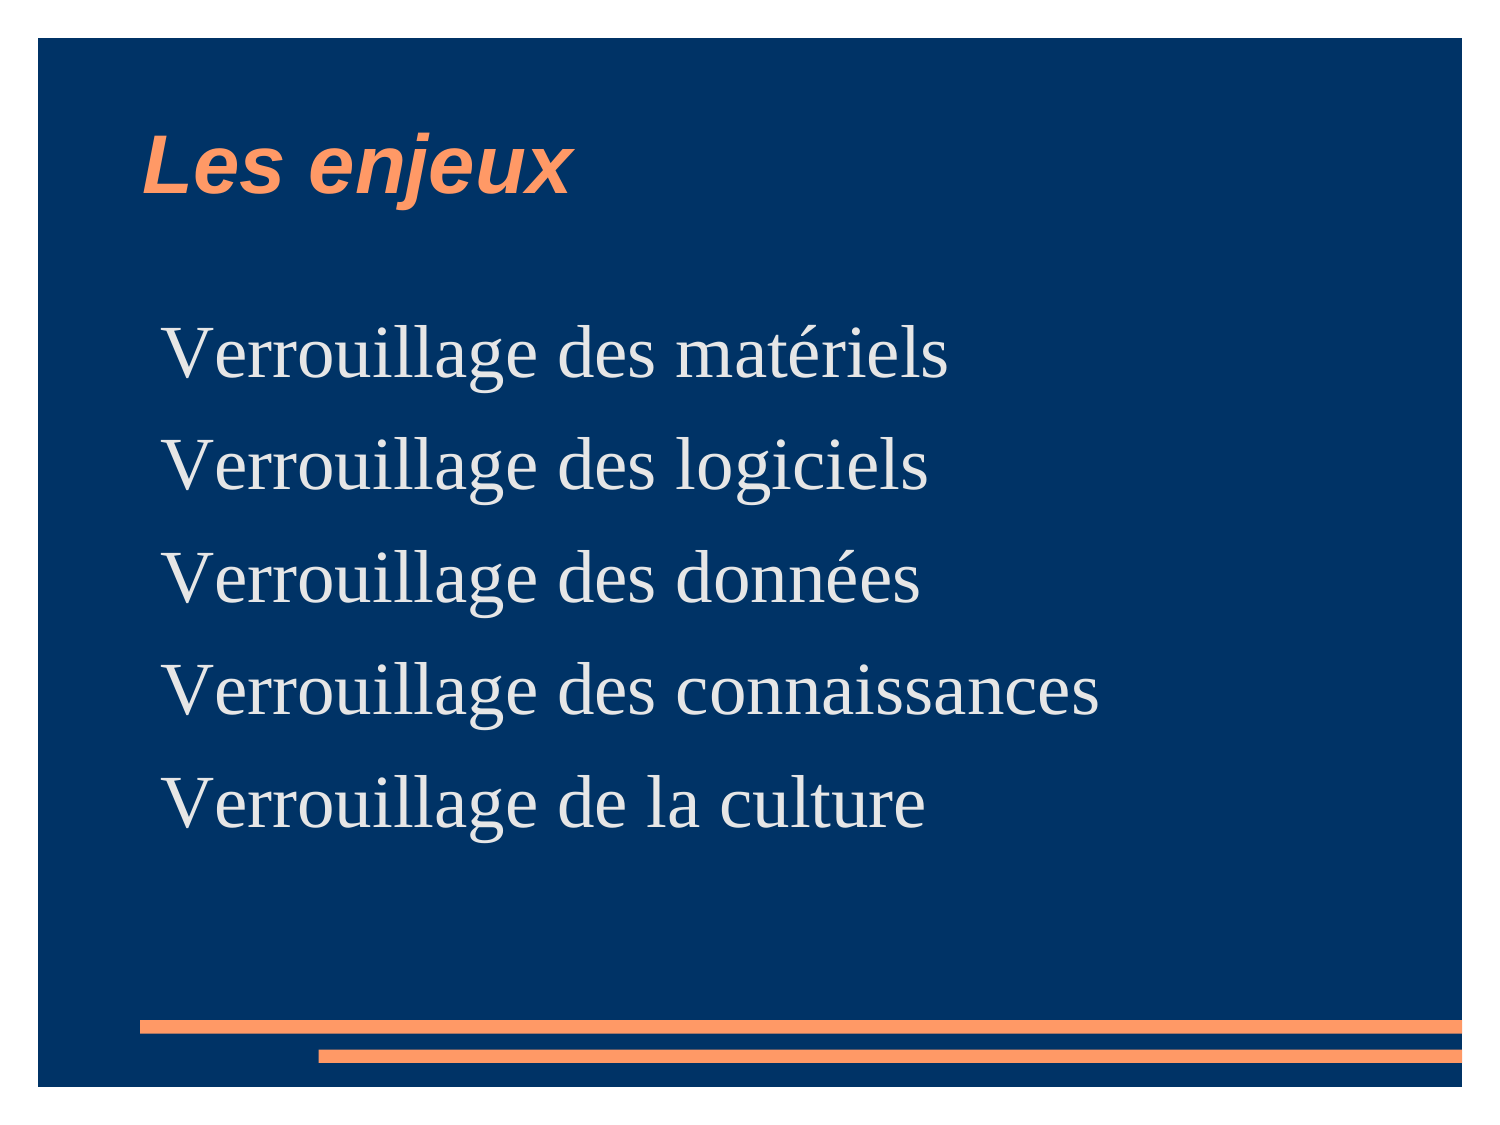

# Les enjeux
Verrouillage des matériels
Verrouillage des logiciels
Verrouillage des données
Verrouillage des connaissances
Verrouillage de la culture